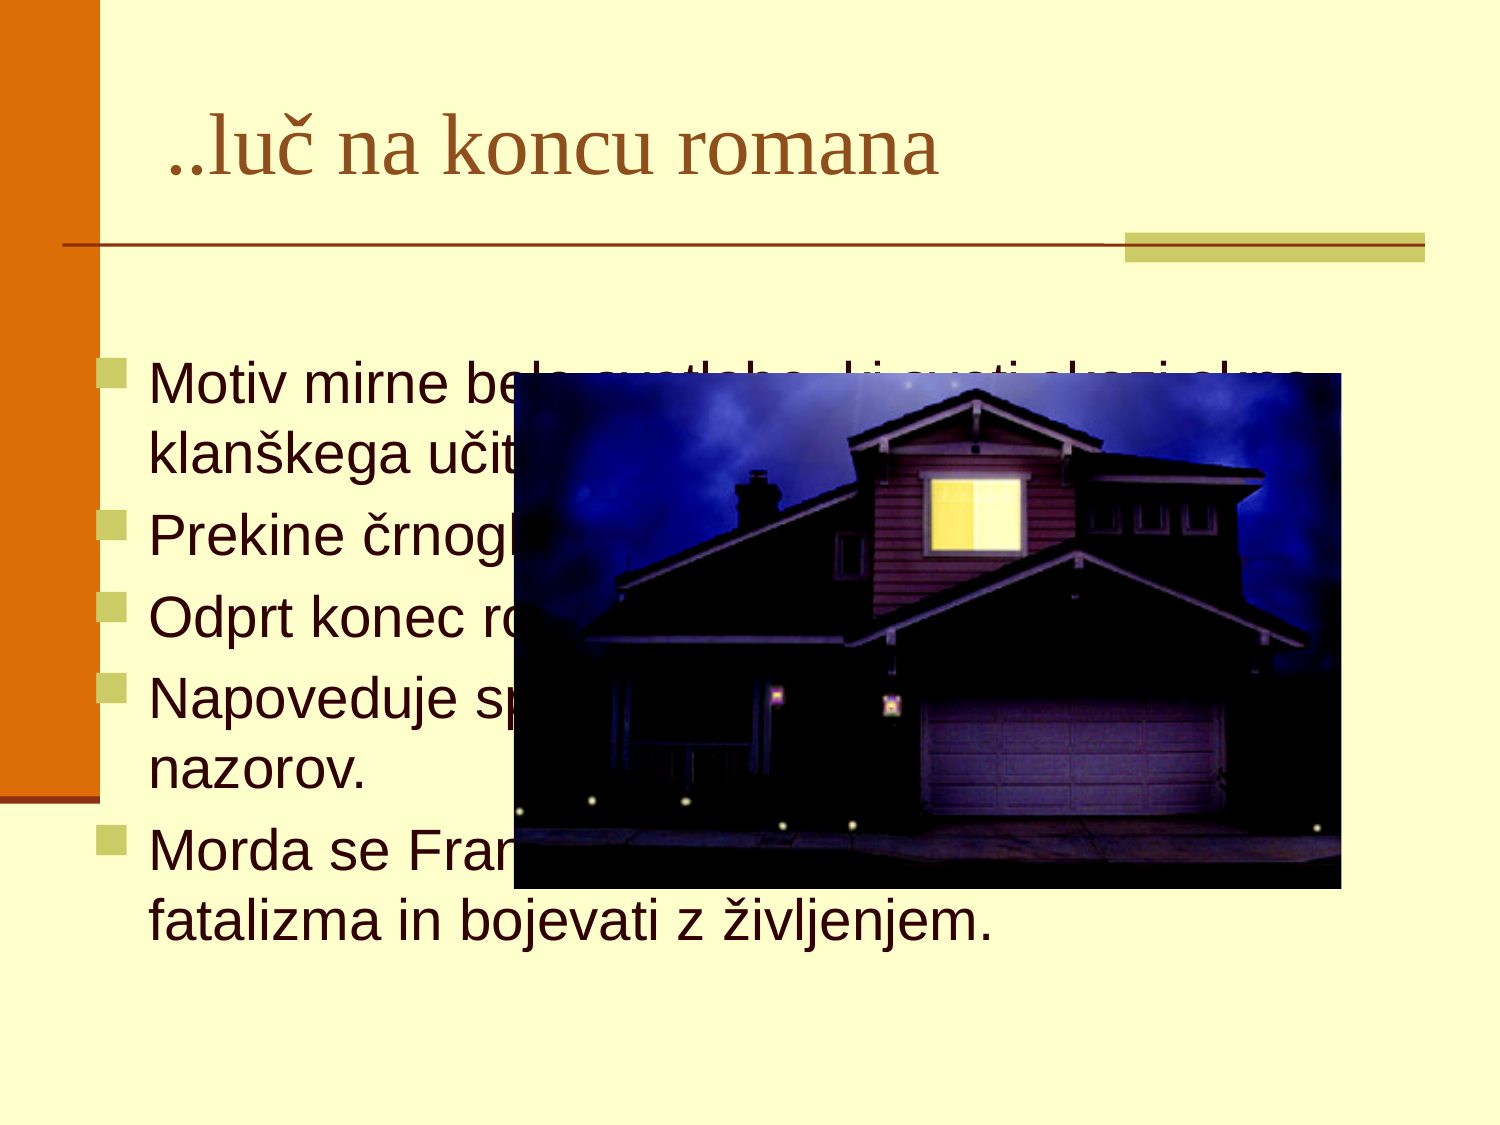

# ..luč na koncu romana
Motiv mirne bele svetlobe, ki sveti skozi okno klanškega učitelja.
Prekine črnogledost
Odprt konec romana
Napoveduje spremembo pesimističnih nazorov.
Morda se Franckin sin začenja osvobajati fatalizma in bojevati z življenjem.